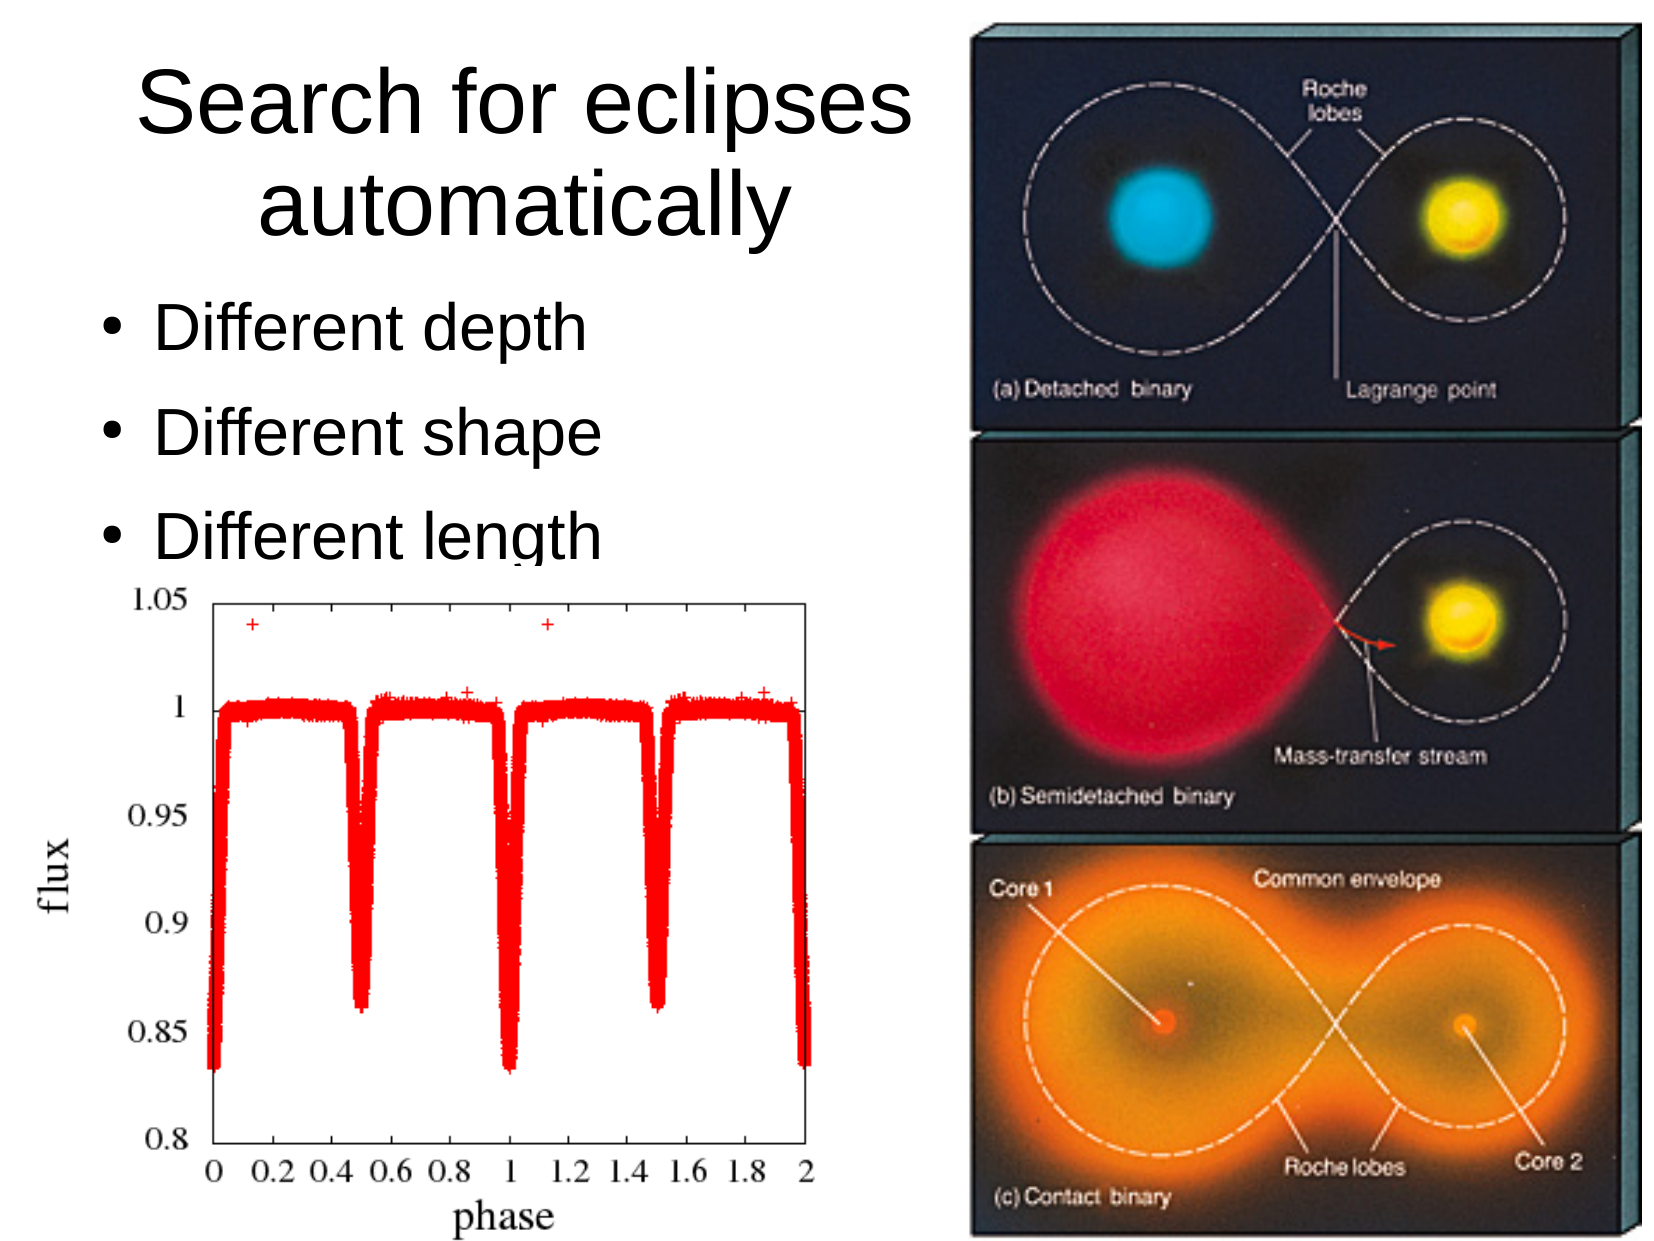

# Search for eclipses automatically
Different depth
Different shape
Different length